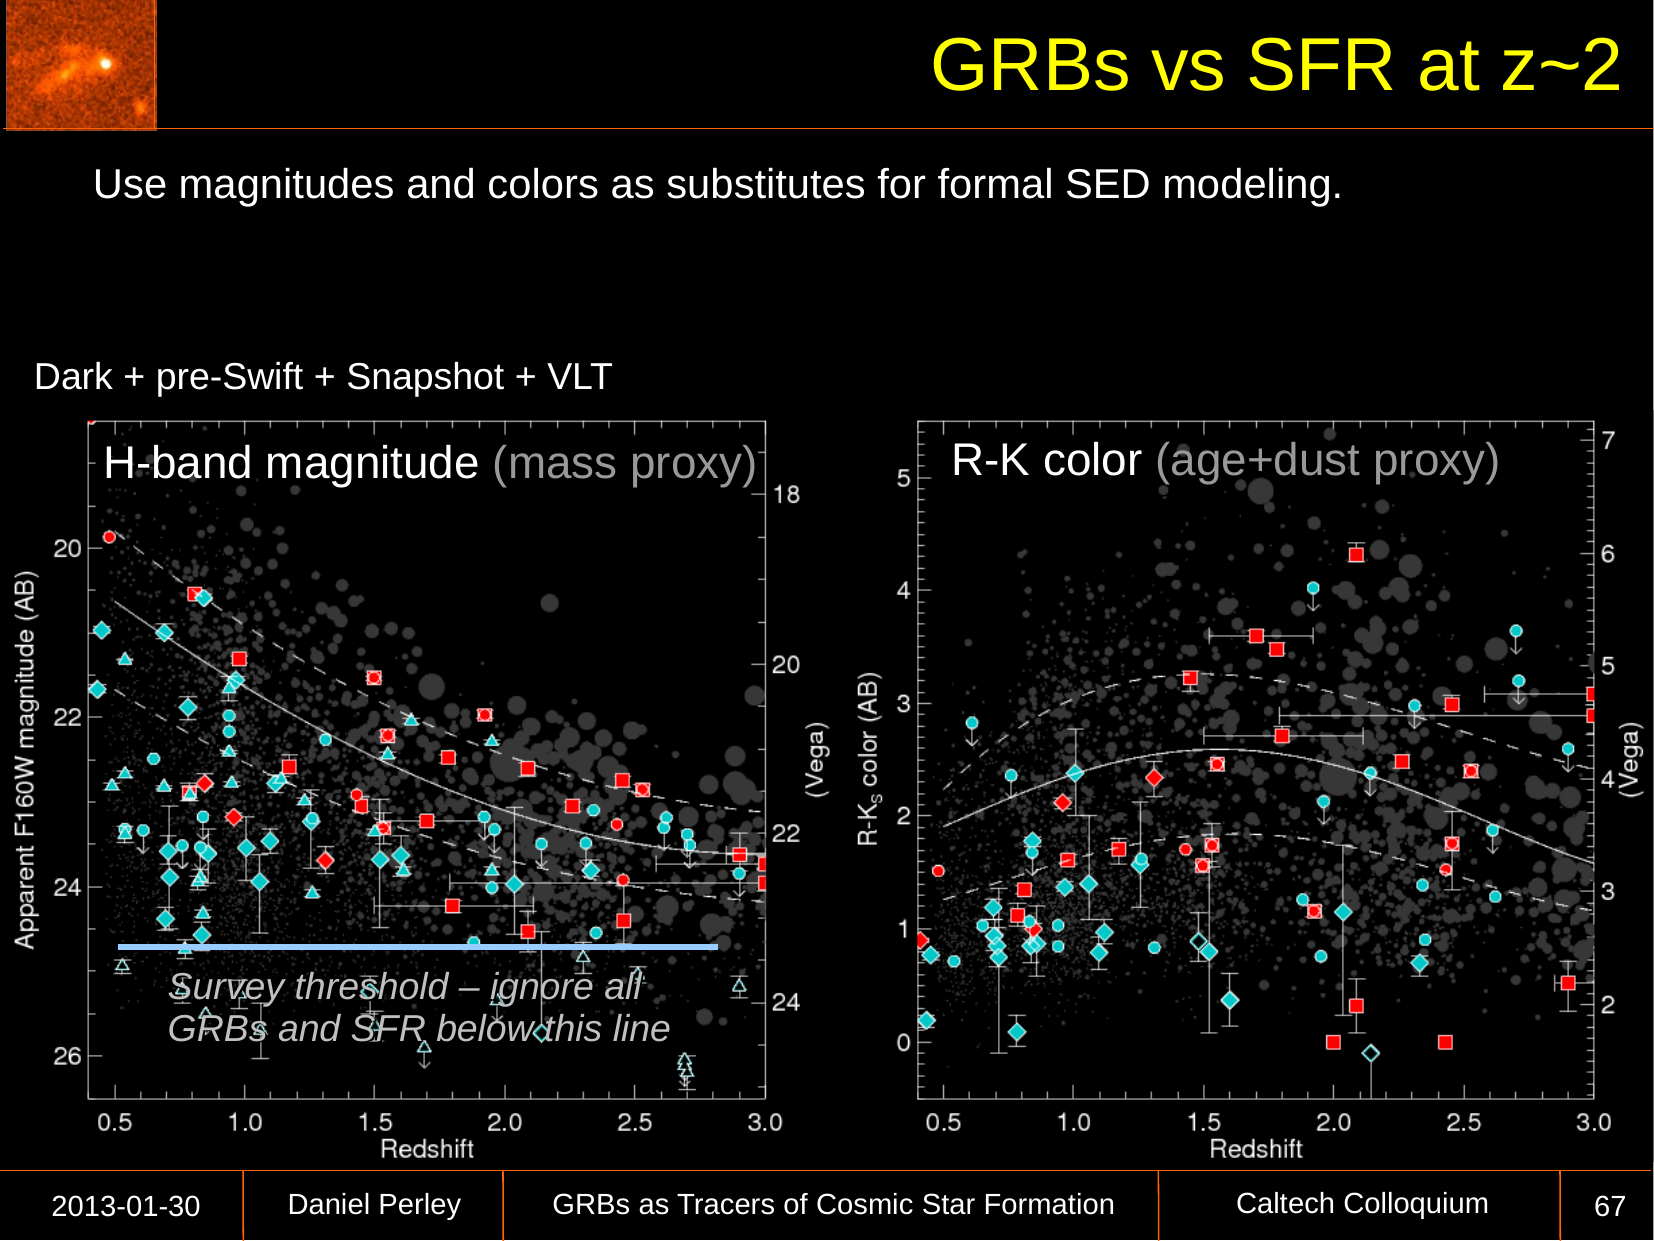

# GRBs vs SFR at z~2
Use magnitudes and colors as substitutes for formal SED modeling.
Dark + pre-Swift + Snapshot + VLT
R-K color (age+dust proxy)
H-band magnitude (mass proxy)
Survey threshold – ignore all GRBs and SFR below this line
2013-01-30
67